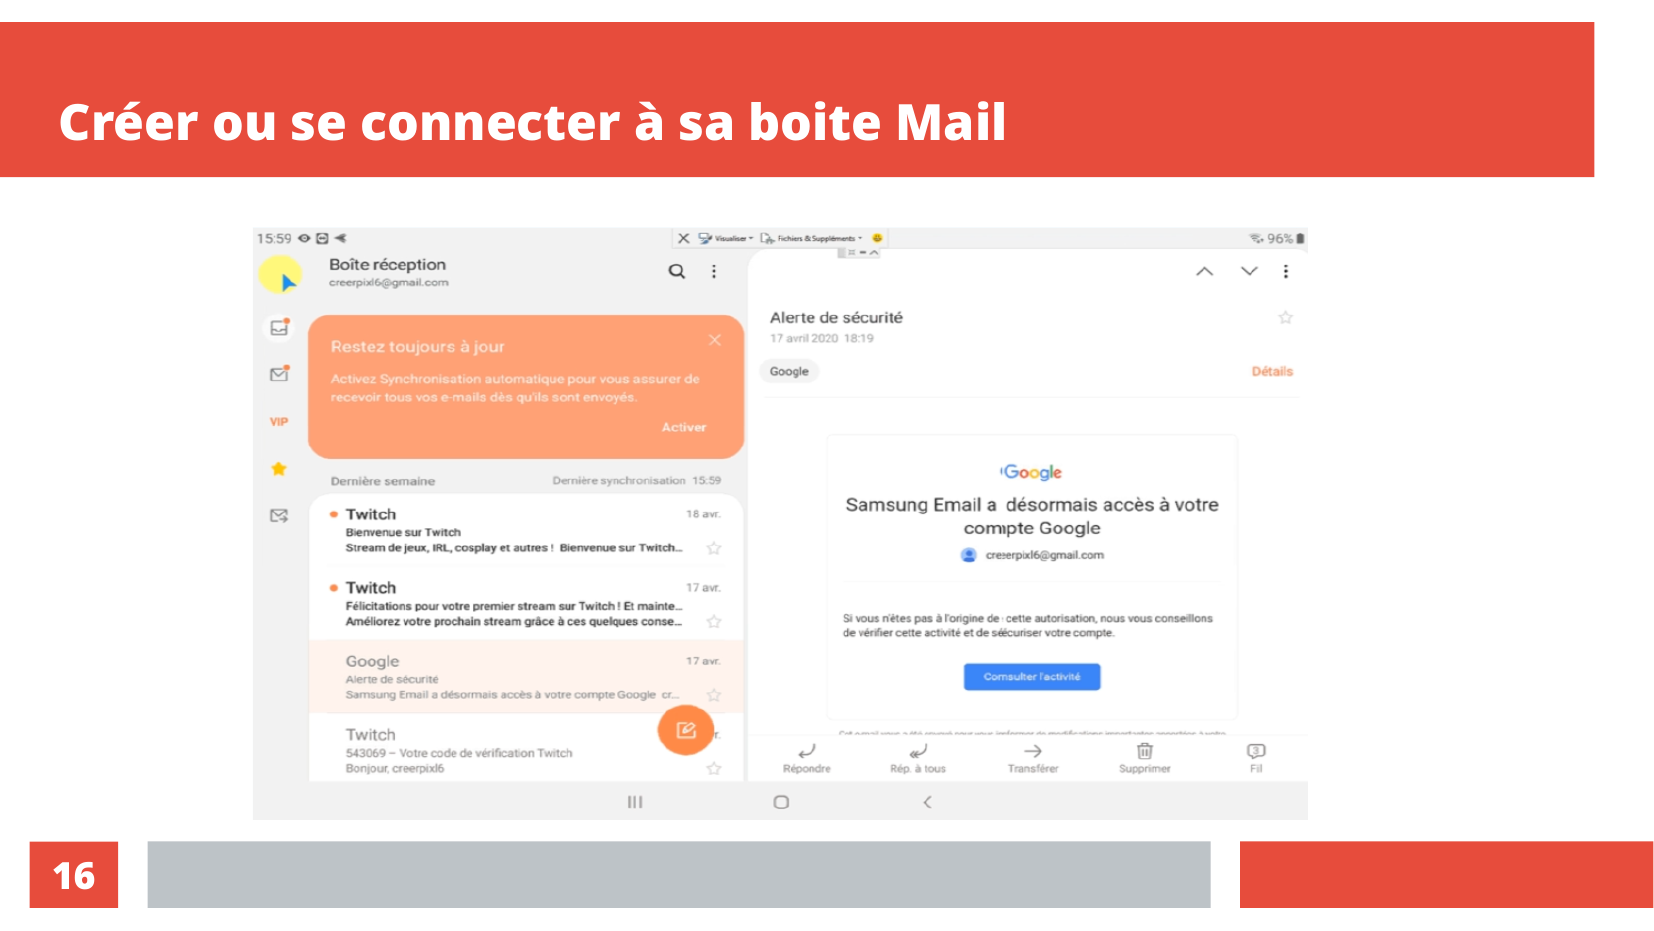

# Créer ou se connecter à sa boite Mail
16